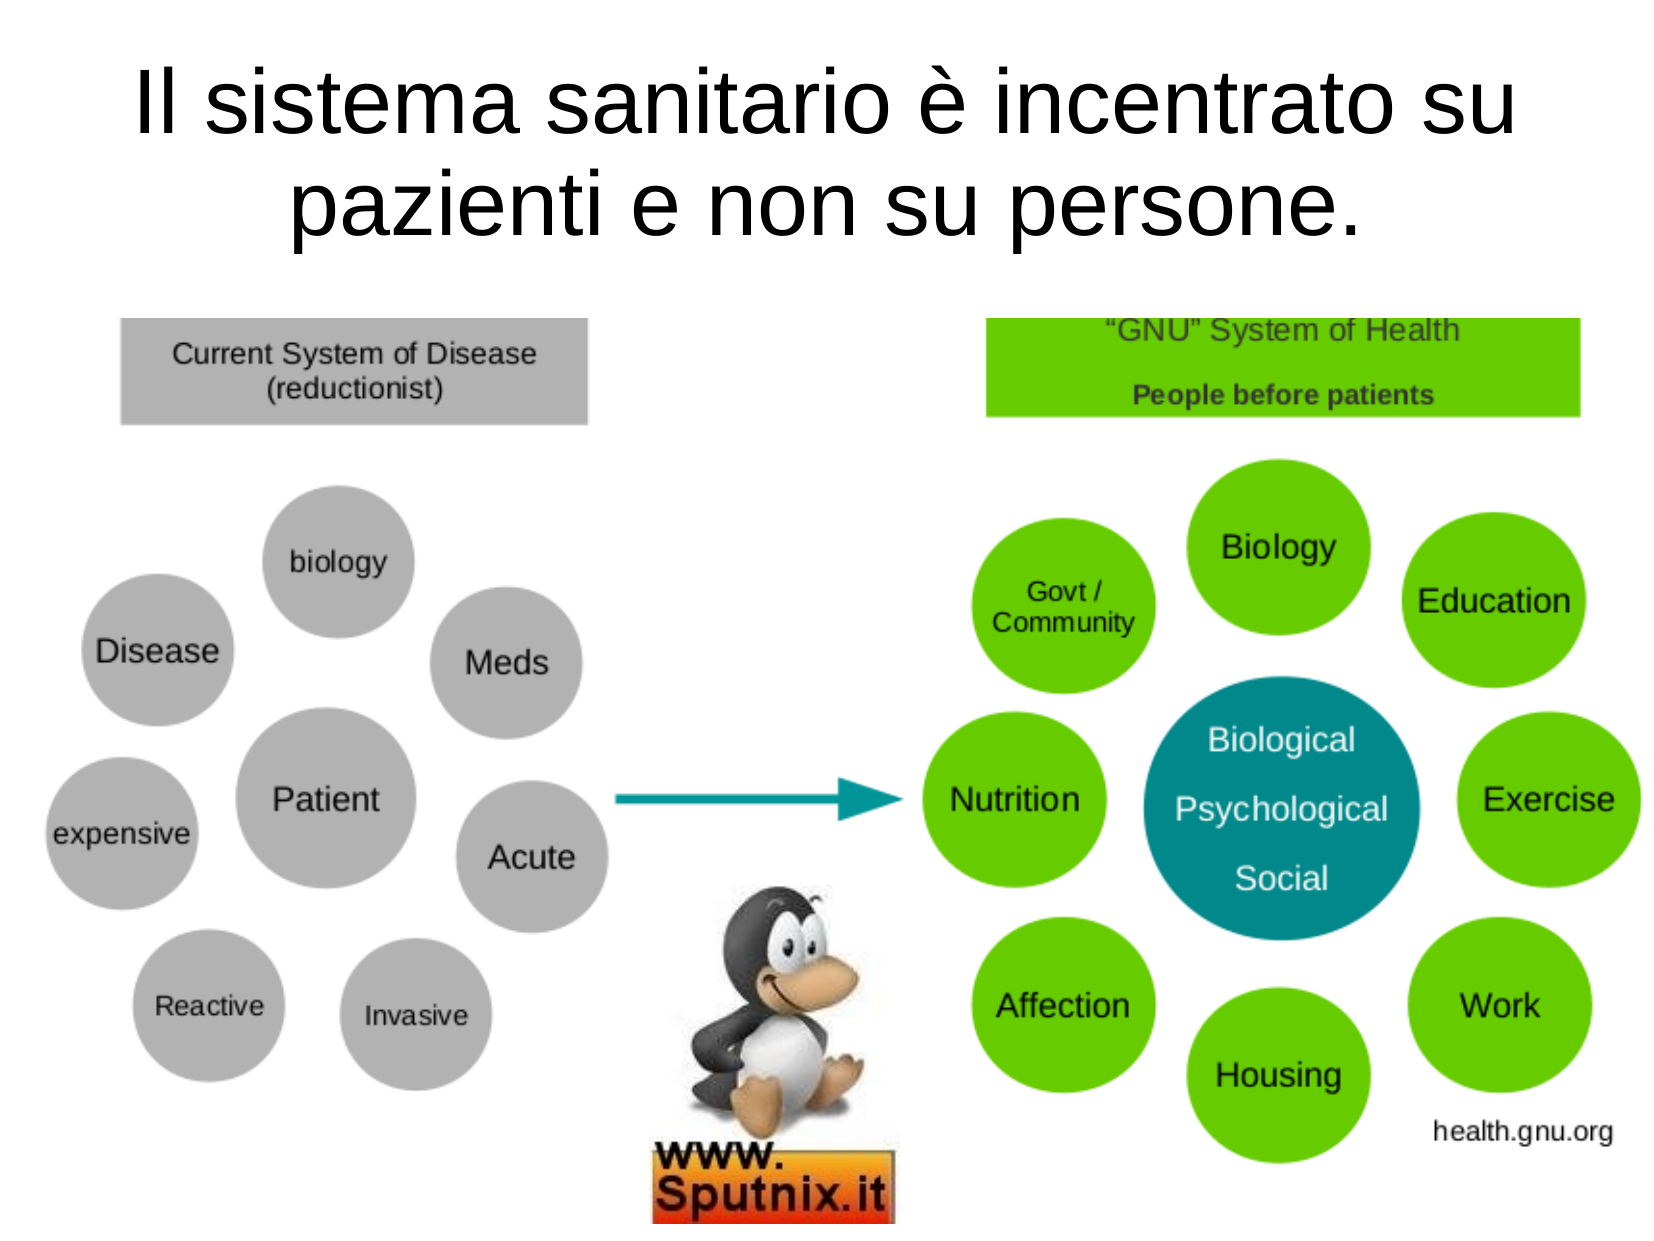

# Il sistema sanitario è incentrato su pazienti e non su persone.